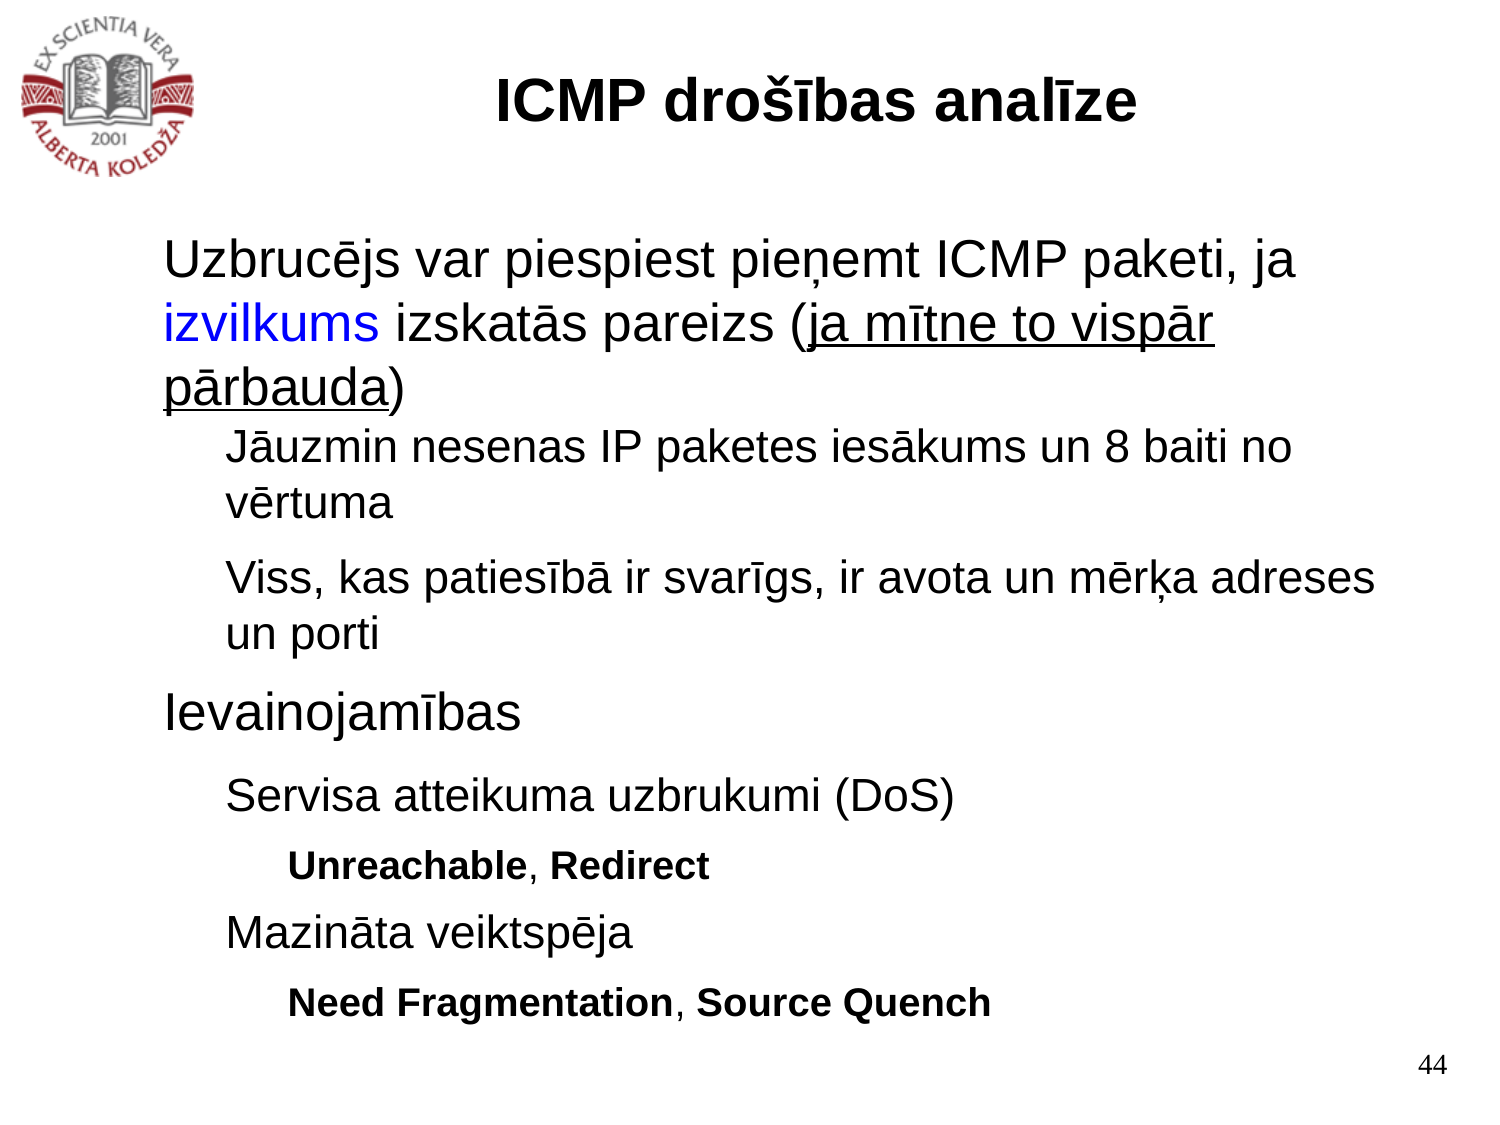

# ICMP drošības analīze
Uzbrucējs var piespiest pieņemt ICMP paketi, ja izvilkums izskatās pareizs (ja mītne to vispār pārbauda)
Jāuzmin nesenas IP paketes iesākums un 8 baiti no vērtuma
Viss, kas patiesībā ir svarīgs, ir avota un mērķa adreses un porti
Ievainojamības
Servisa atteikuma uzbrukumi (DoS)
Unreachable, Redirect
Mazināta veiktspēja
Need Fragmentation, Source Quench